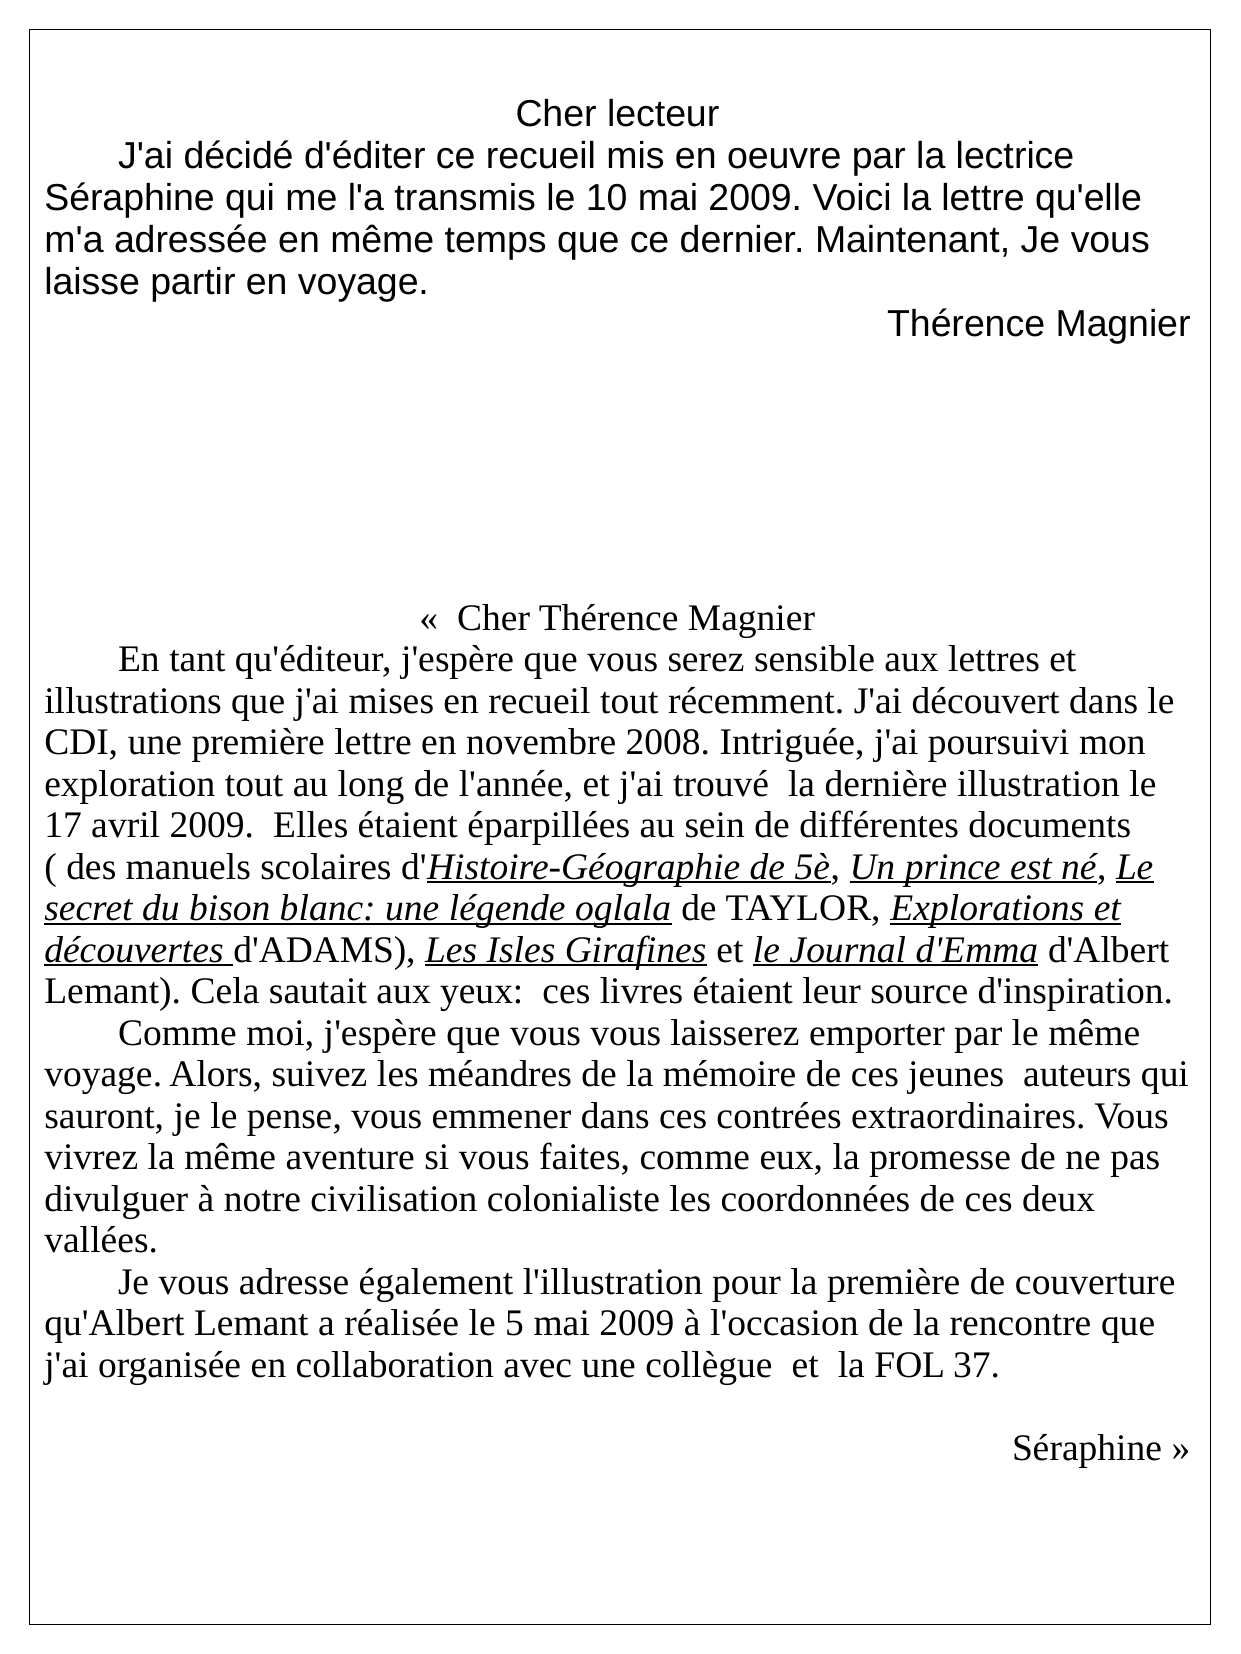

Cher lecteur
	J'ai décidé d'éditer ce recueil mis en oeuvre par la lectrice Séraphine qui me l'a transmis le 10 mai 2009. Voici la lettre qu'elle m'a adressée en même temps que ce dernier. Maintenant, Je vous laisse partir en voyage.
 Thérence Magnier
«  Cher Thérence Magnier
	En tant qu'éditeur, j'espère que vous serez sensible aux lettres et illustrations que j'ai mises en recueil tout récemment. J'ai découvert dans le CDI, une première lettre en novembre 2008. Intriguée, j'ai poursuivi mon exploration tout au long de l'année, et j'ai trouvé  la dernière illustration le 17 avril 2009. Elles étaient éparpillées au sein de différentes documents ( des manuels scolaires d'Histoire-Géographie de 5è, Un prince est né, Le secret du bison blanc: une légende oglala de TAYLOR, Explorations et découvertes d'ADAMS), Les Isles Girafines et le Journal d'Emma d'Albert Lemant). Cela sautait aux yeux: ces livres étaient leur source d'inspiration.
	Comme moi, j'espère que vous vous laisserez emporter par le même voyage. Alors, suivez les méandres de la mémoire de ces jeunes auteurs qui sauront, je le pense, vous emmener dans ces contrées extraordinaires. Vous vivrez la même aventure si vous faites, comme eux, la promesse de ne pas divulguer à notre civilisation colonialiste les coordonnées de ces deux vallées.
	Je vous adresse également l'illustration pour la première de couverture qu'Albert Lemant a réalisée le 5 mai 2009 à l'occasion de la rencontre que j'ai organisée en collaboration avec une collègue et la FOL 37.
Séraphine »